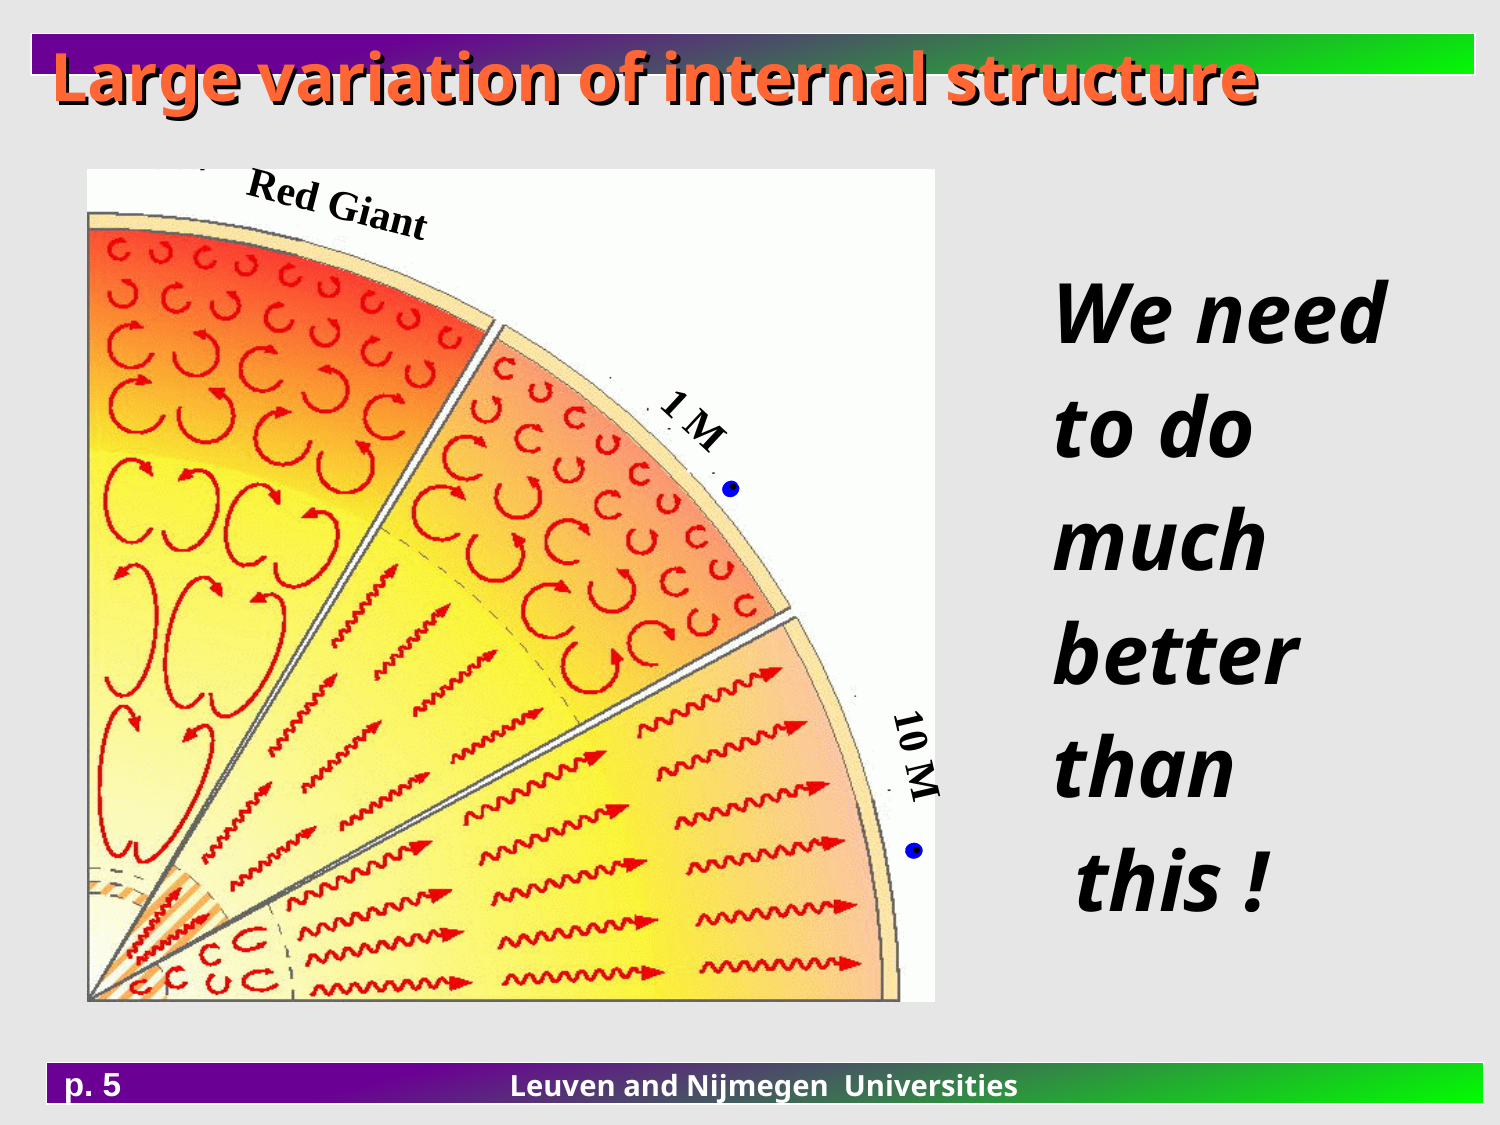

# Large variation of internal structure
Red Giant
1 M
•
10 M
•
We need to do much better than
 this !